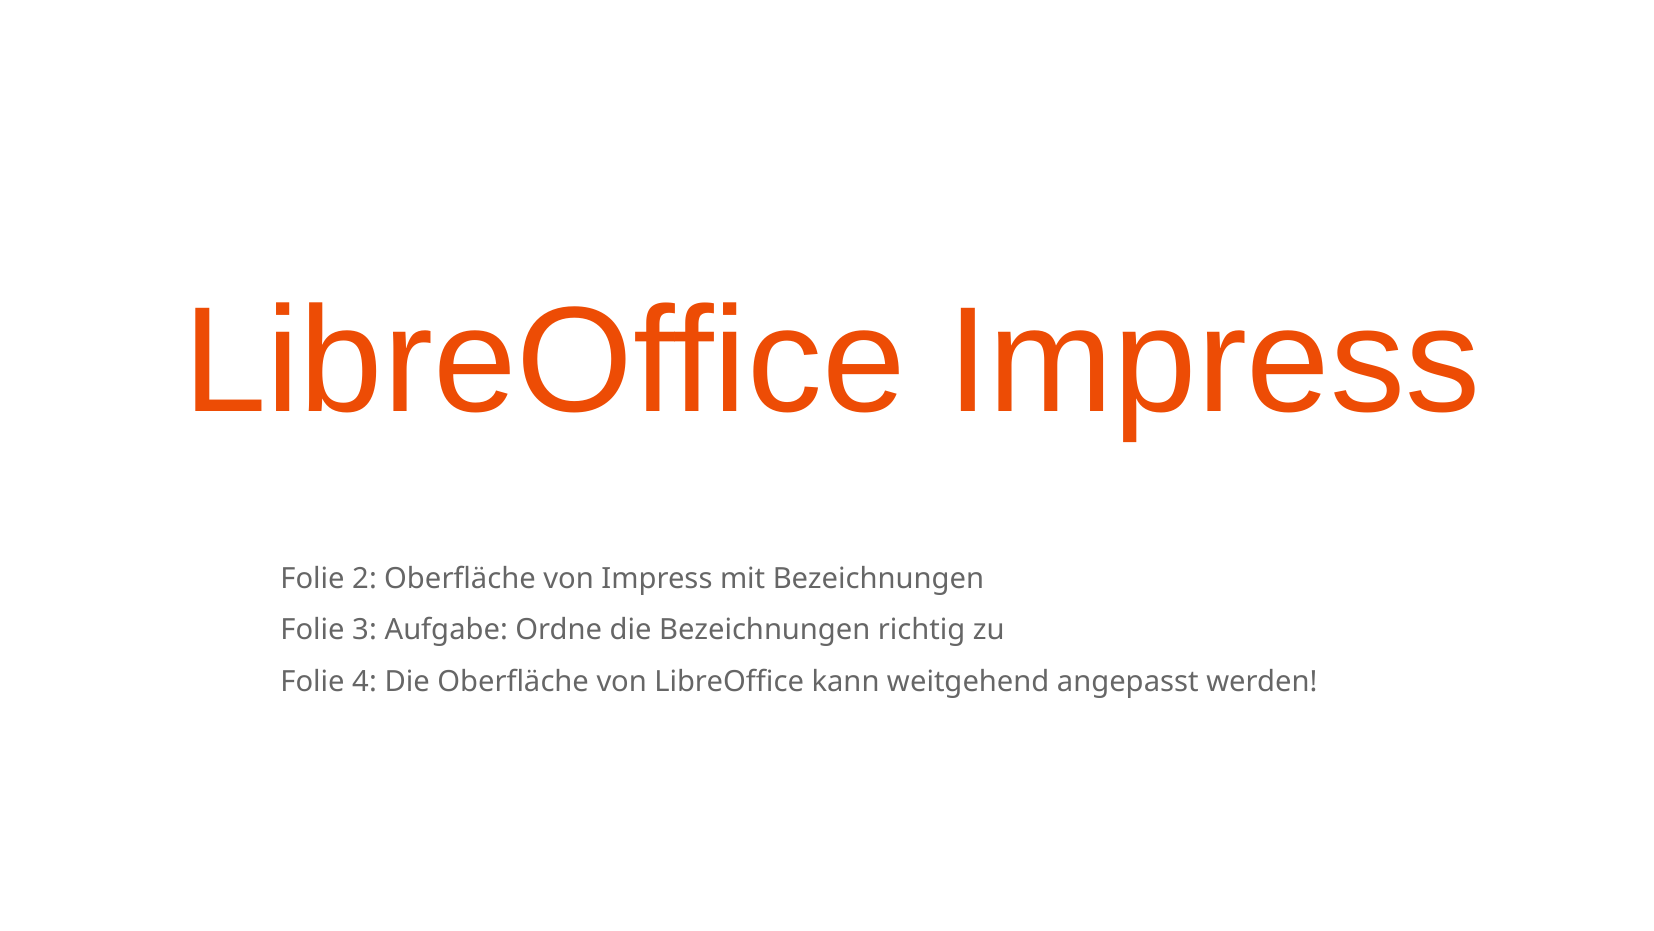

# LibreOffice Impress
Folie 2: Oberfläche von Impress mit Bezeichnungen
Folie 3: Aufgabe: Ordne die Bezeichnungen richtig zu
Folie 4: Die Oberfläche von LibreOffice kann weitgehend angepasst werden!